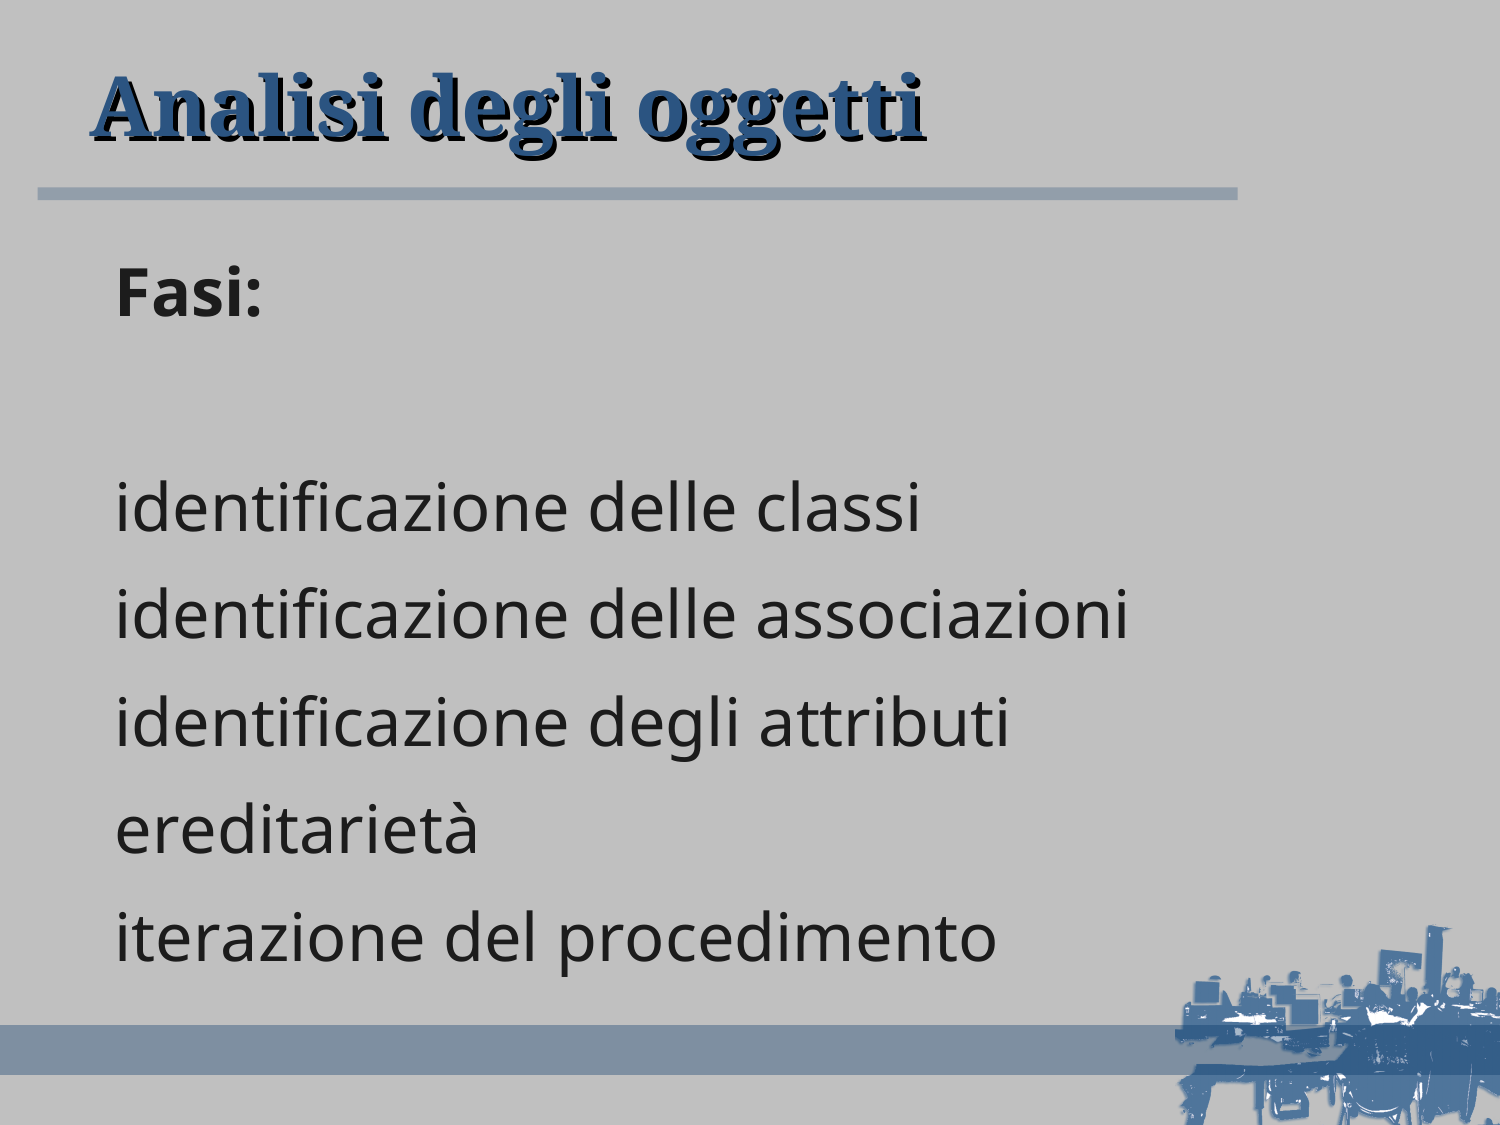

# Analisi degli oggetti
Fasi:
identificazione delle classi
identificazione delle associazioni
identificazione degli attributi
ereditarietà
iterazione del procedimento